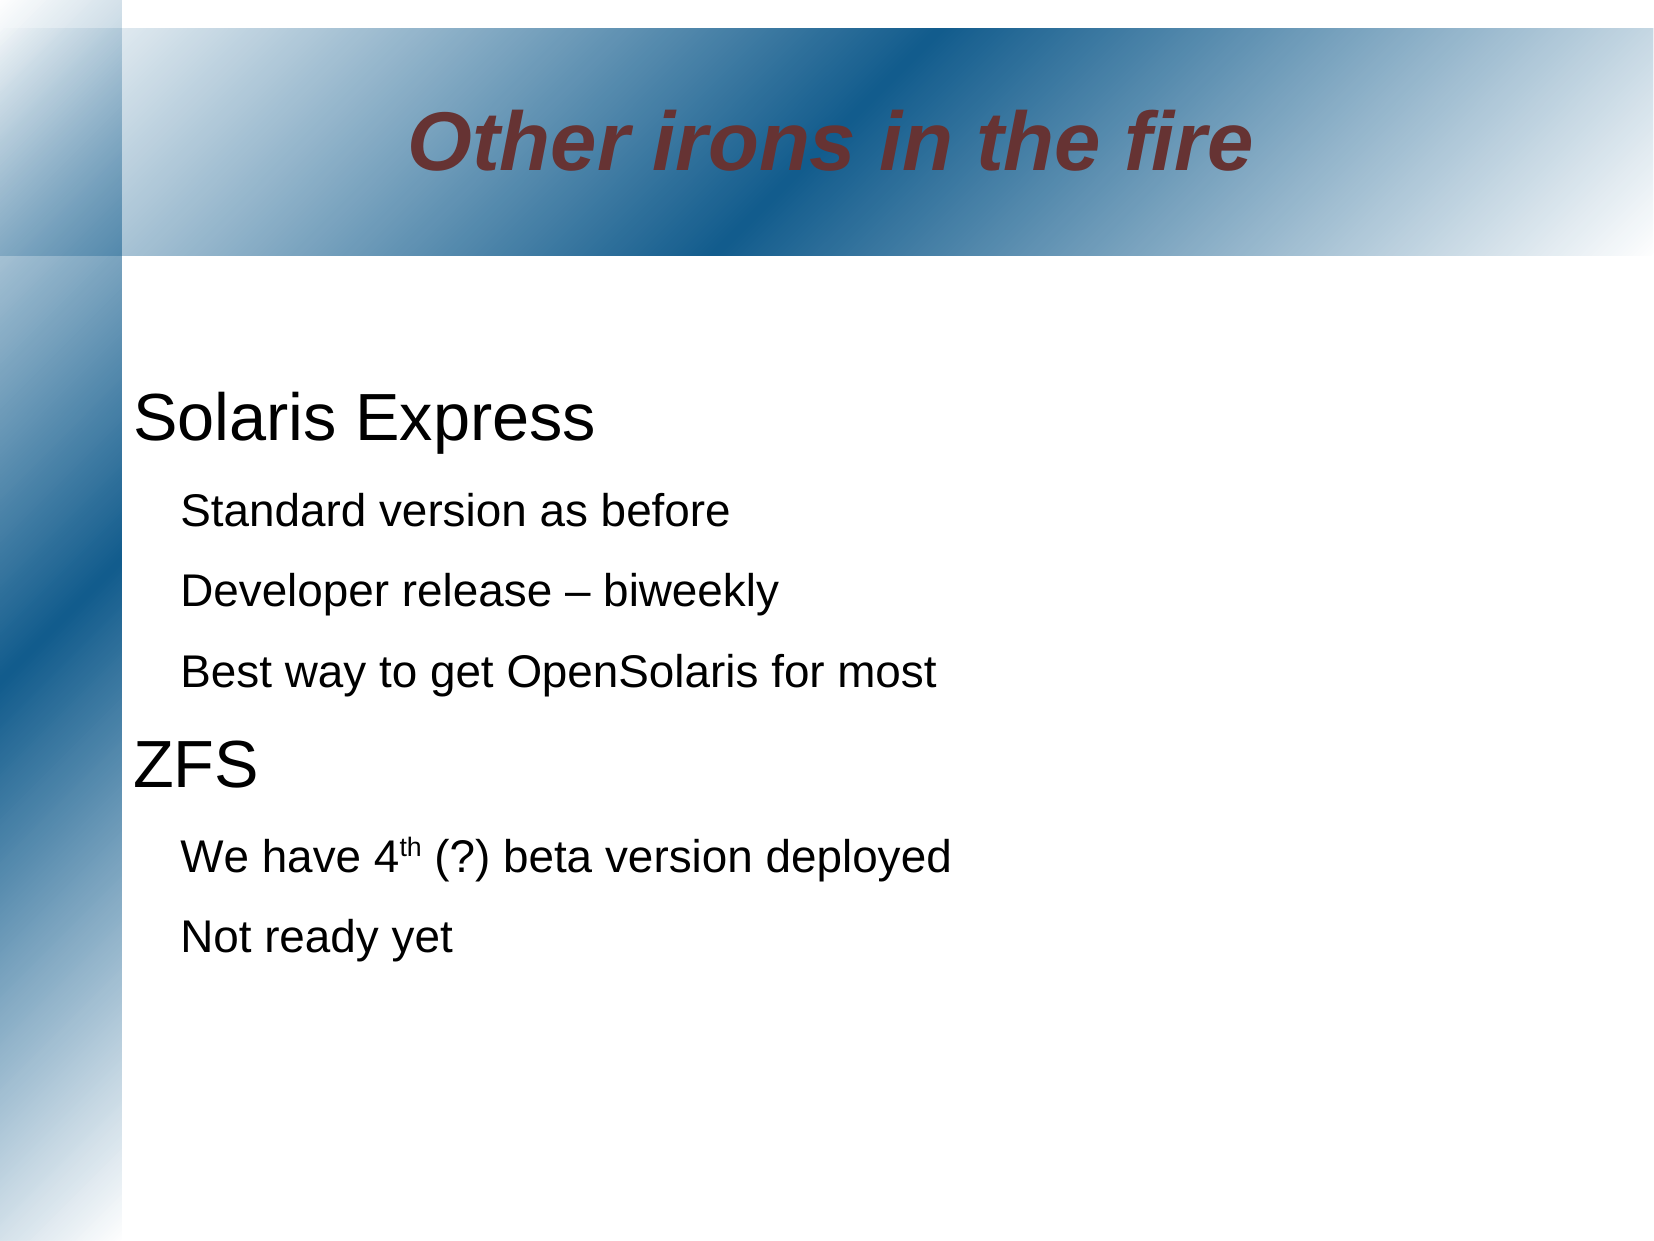

# Other irons in the fire
Solaris Express
Standard version as before
Developer release – biweekly
Best way to get OpenSolaris for most
ZFS
We have 4th (?) beta version deployed
Not ready yet